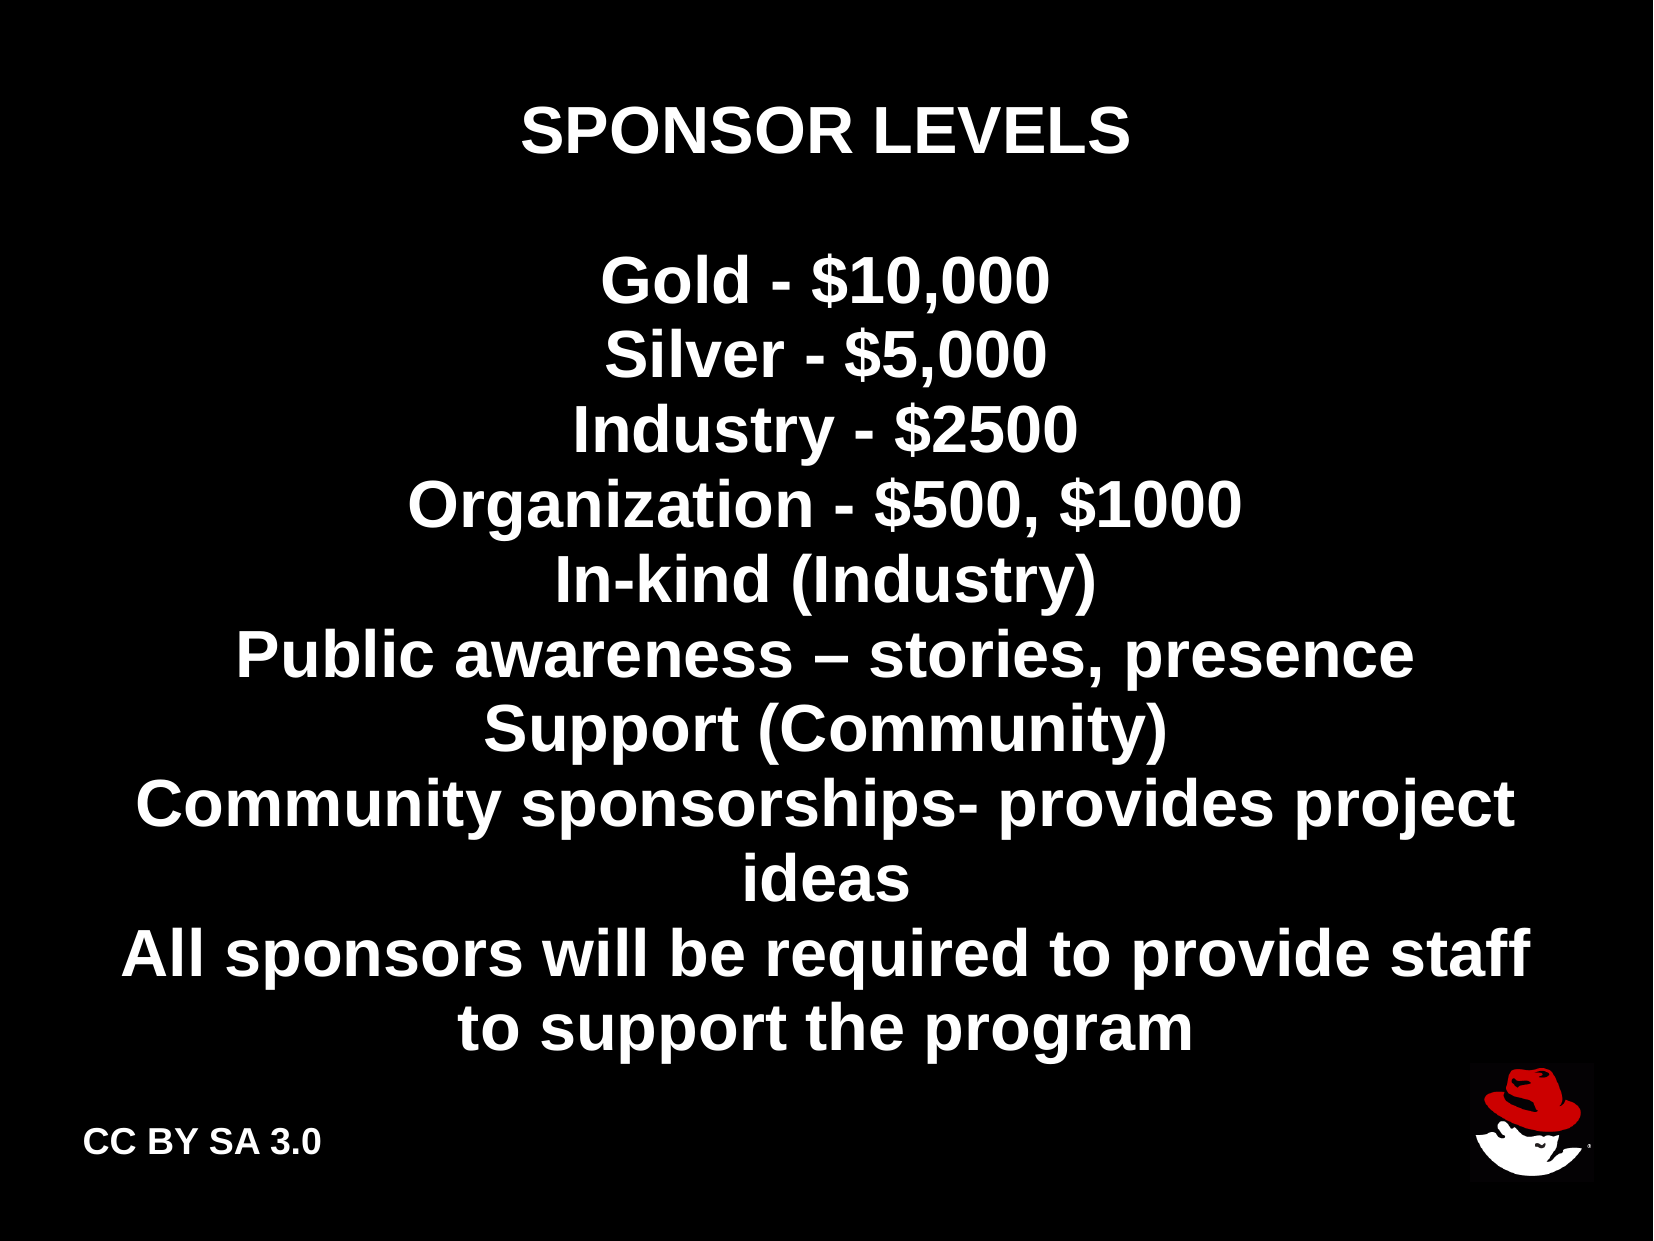

# SPONSOR LEVELS
Gold - $10,000
Silver - $5,000
Industry - $2500
Organization - $500, $1000
In-kind (Industry)
Public awareness – stories, presence
Support (Community)
Community sponsorships- provides project ideas
All sponsors will be required to provide staff to support the program
CC BY SA 3.0